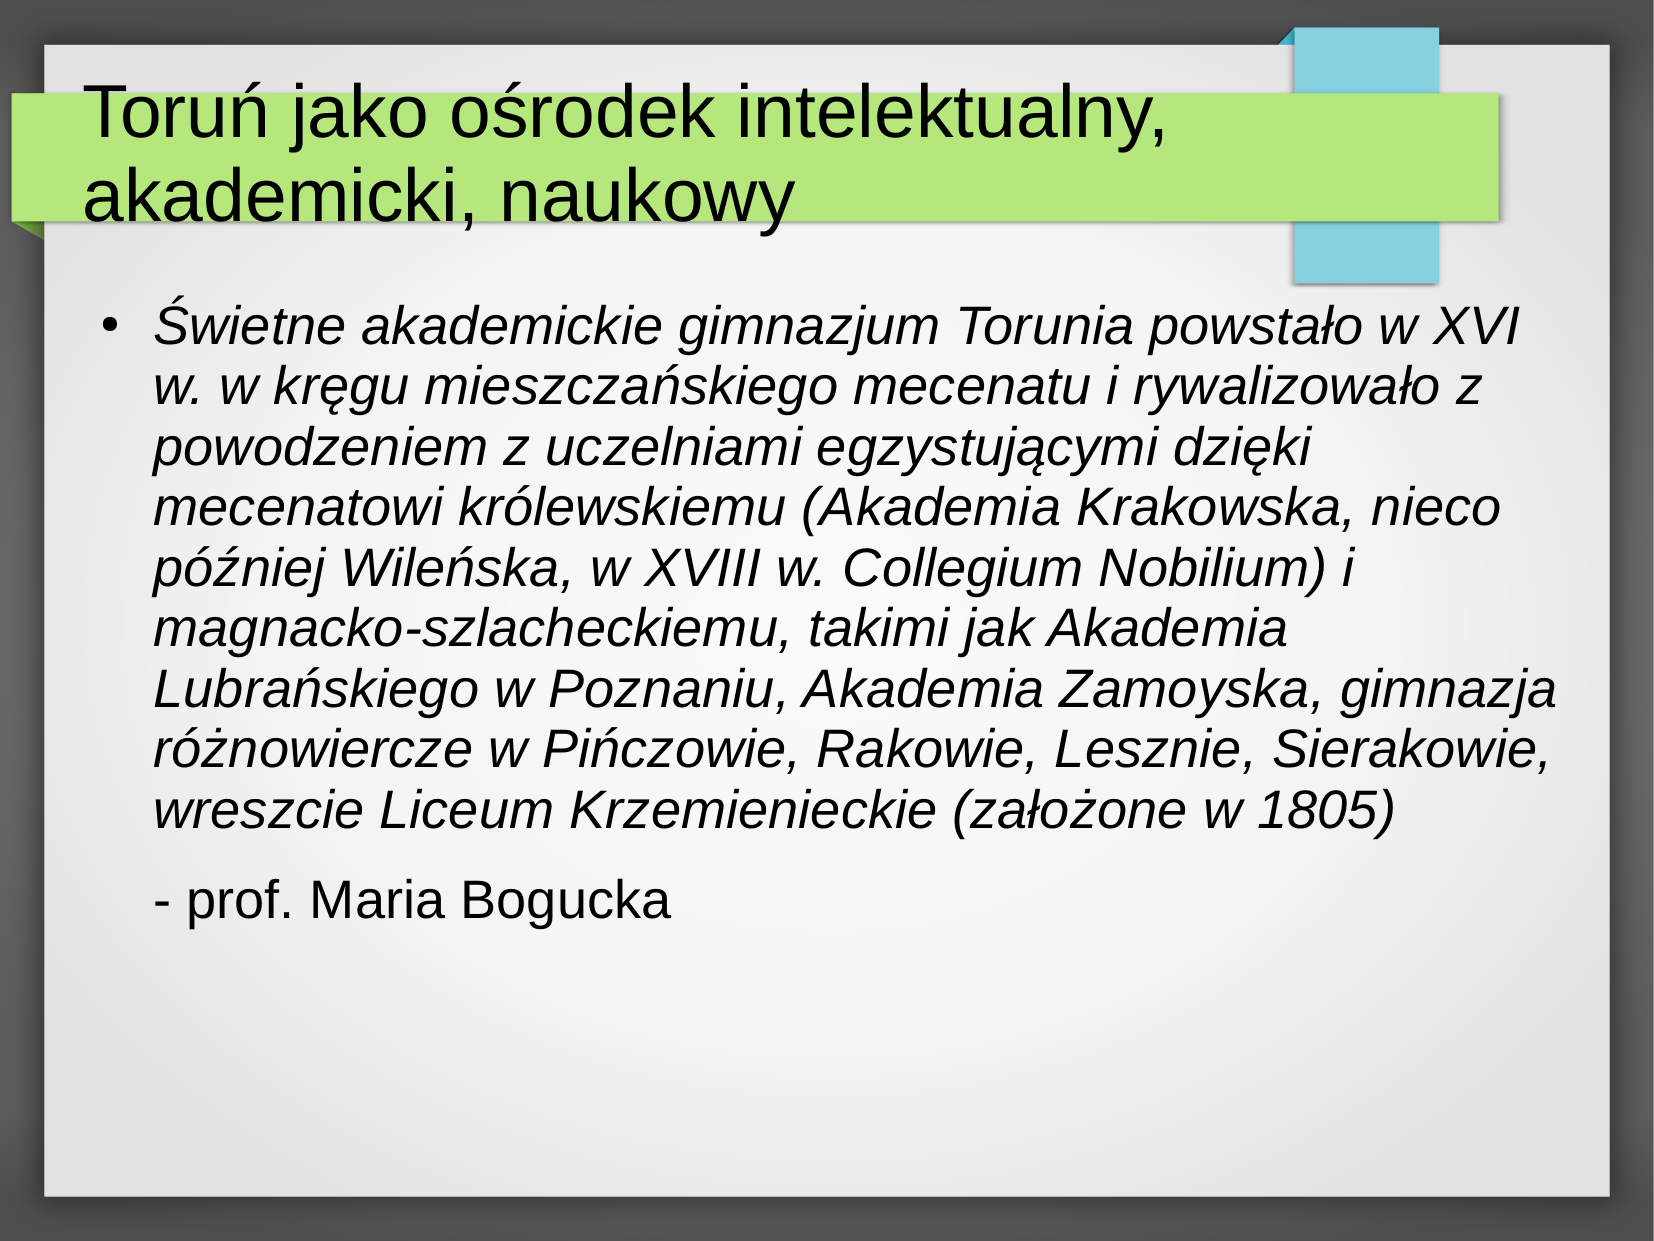

# Toruń jako ośrodek intelektualny, akademicki, naukowy
Świetne akademickie gimnazjum Torunia powstało w XVI w. w kręgu mieszczańskiego mecenatu i rywalizowało z powodzeniem z uczelniami egzystującymi dzięki mecenatowi królewskiemu (Akademia Krakowska, nieco później Wileńska, w XVIII w. Collegium Nobilium) i magnacko-szlacheckiemu, takimi jak Akademia Lubrańskiego w Poznaniu, Akademia Zamoyska, gimnazja różnowiercze w Pińczowie, Rakowie, Lesznie, Sierakowie, wreszcie Liceum Krzemienieckie (założone w 1805)
- prof. Maria Bogucka